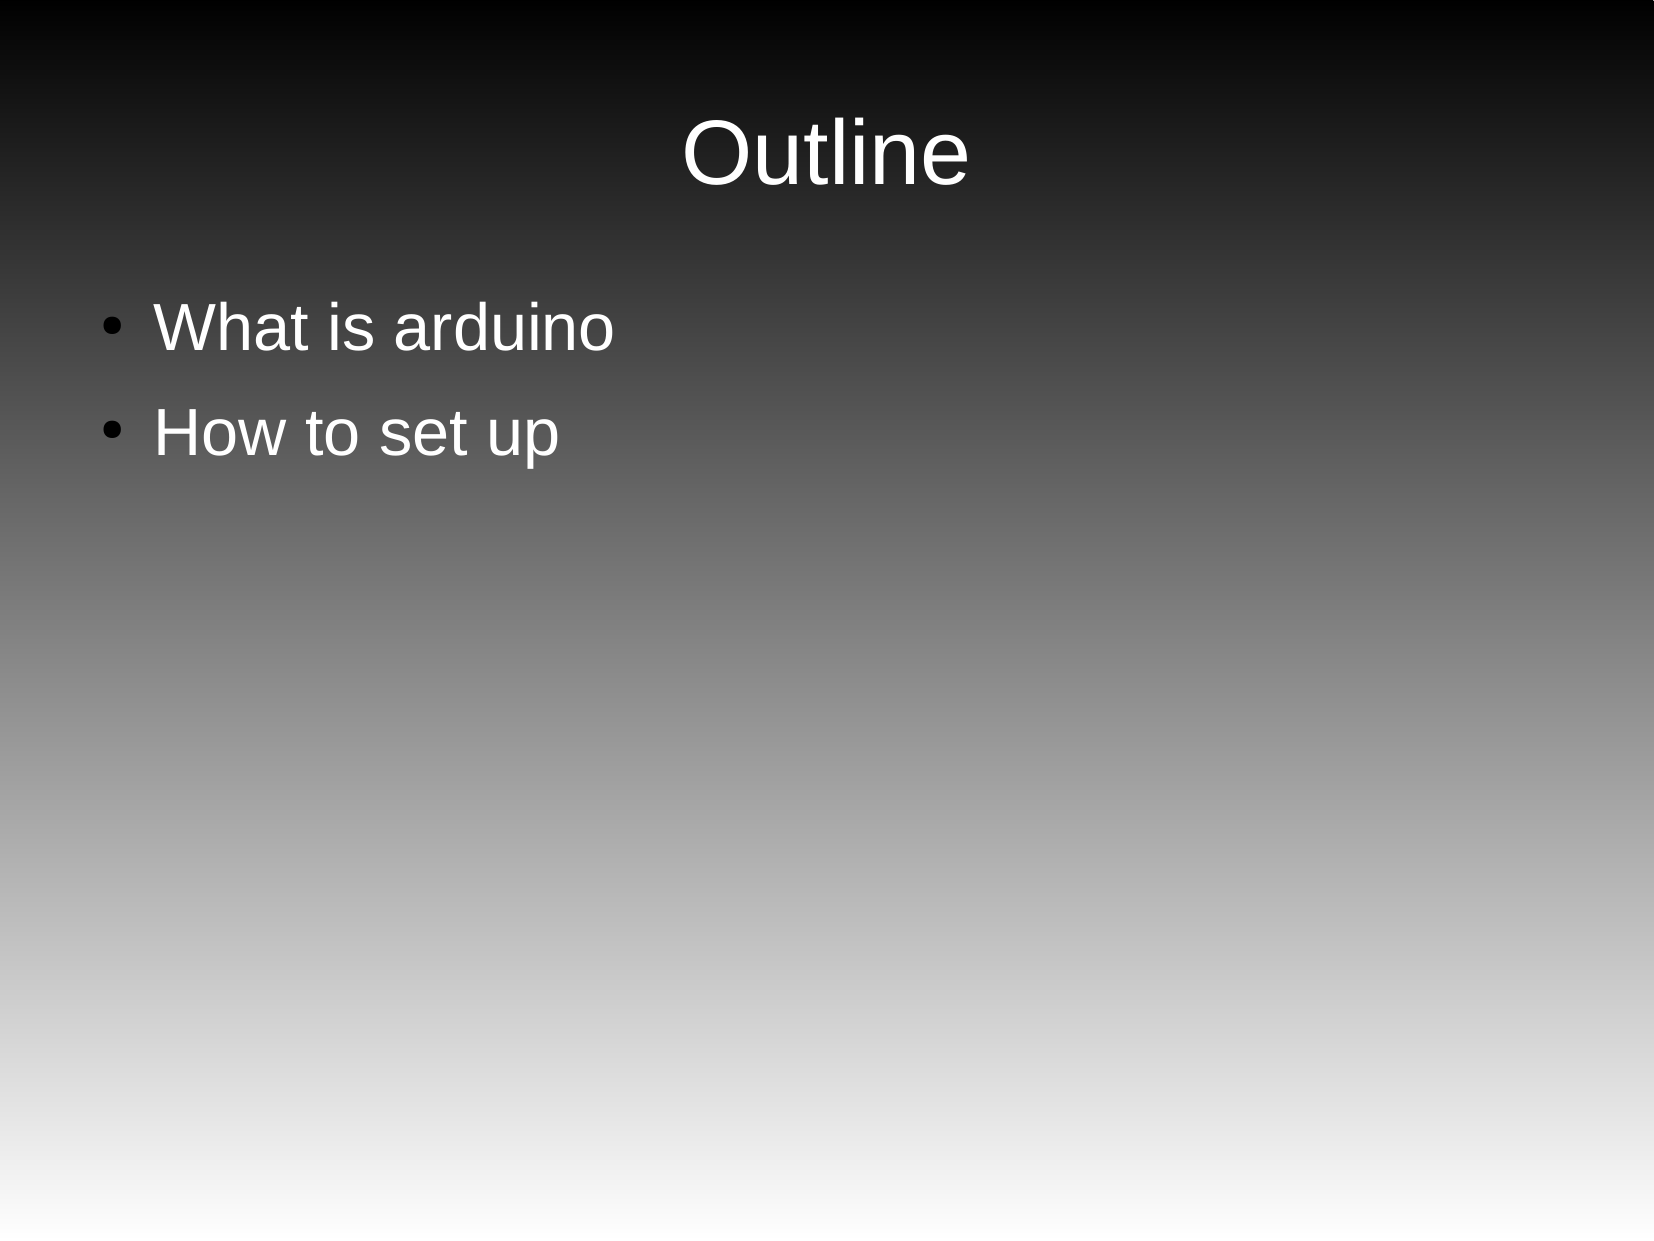

# Outline
What is arduino
How to set up